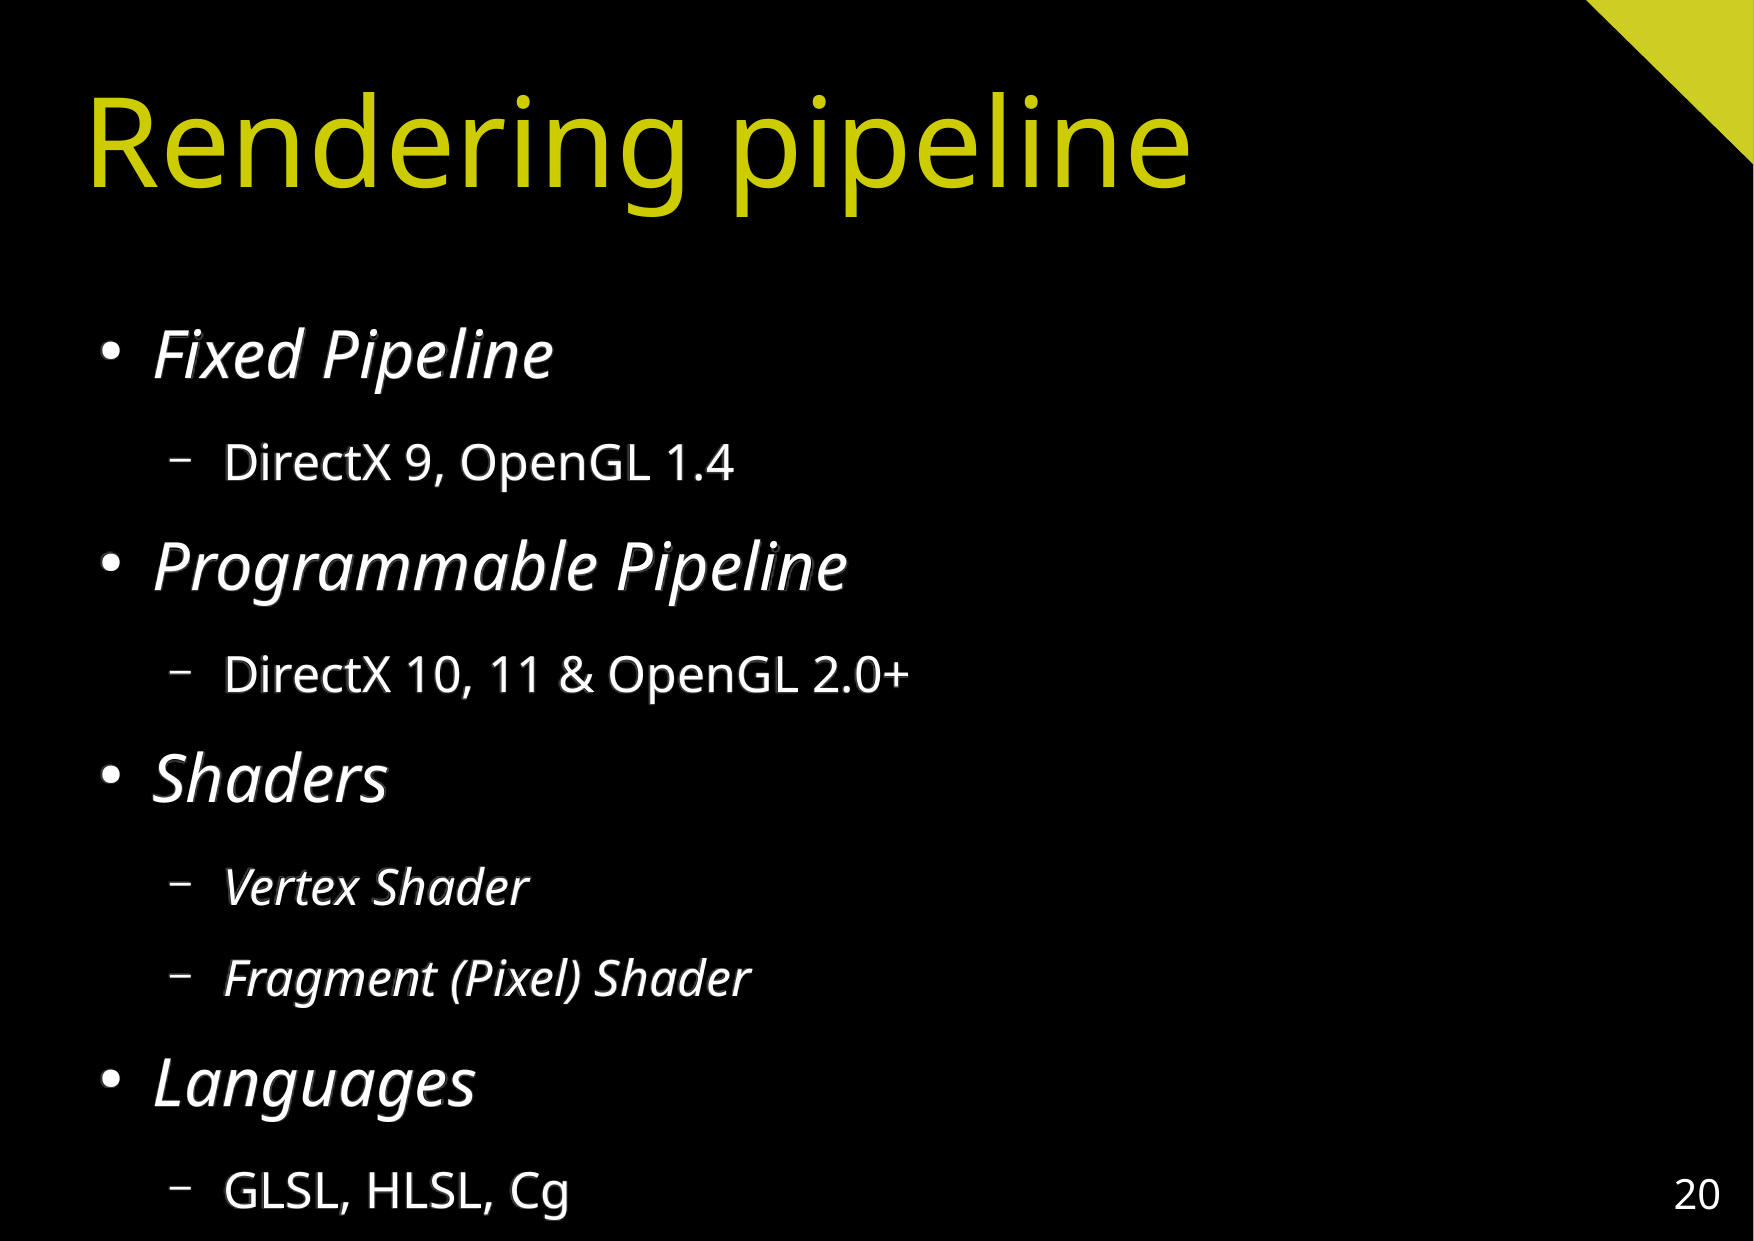

# Rendering pipeline
Fixed Pipeline
DirectX 9, OpenGL 1.4
Programmable Pipeline
DirectX 10, 11 & OpenGL 2.0+
Shaders
Vertex Shader
Fragment (Pixel) Shader
Languages
GLSL, HLSL, Cg